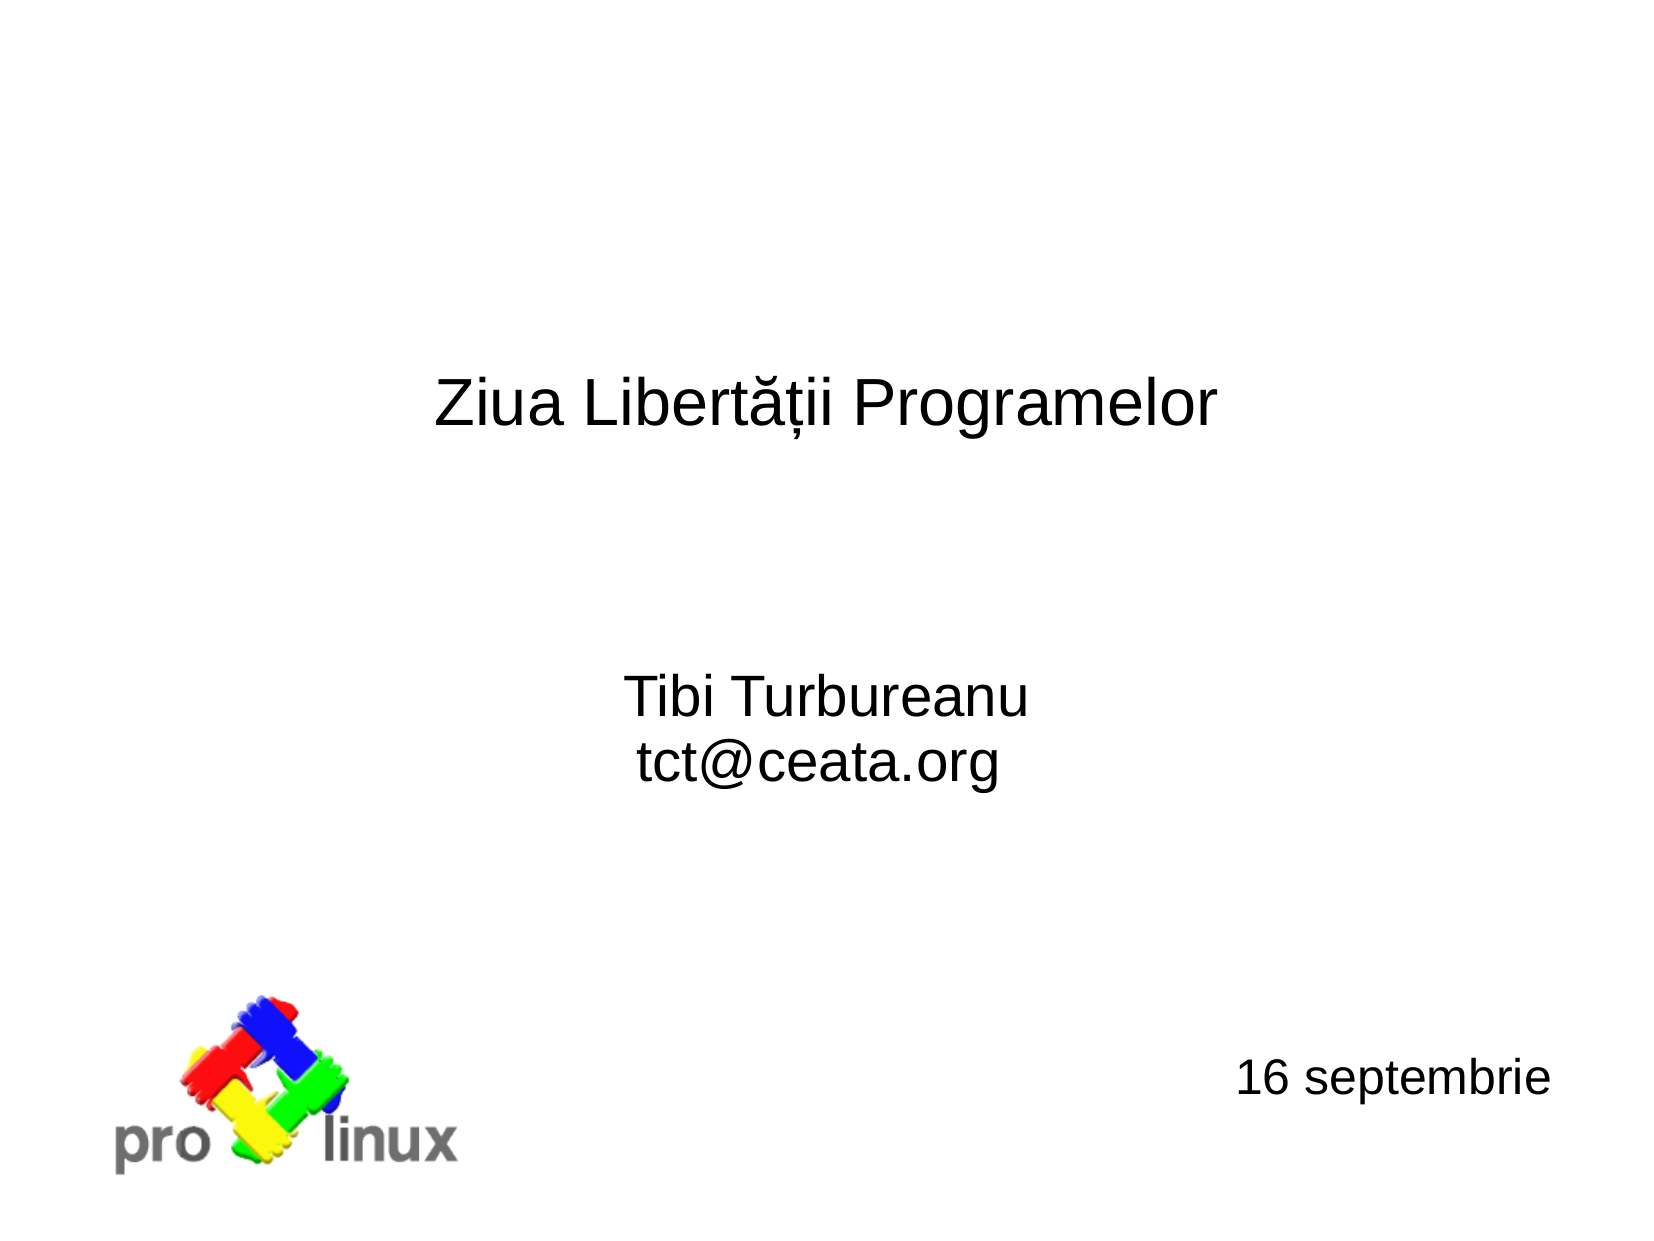

# Ziua Libertății Programelor
Tibi Turbureanu
tct@ceata.org
16 septembrie